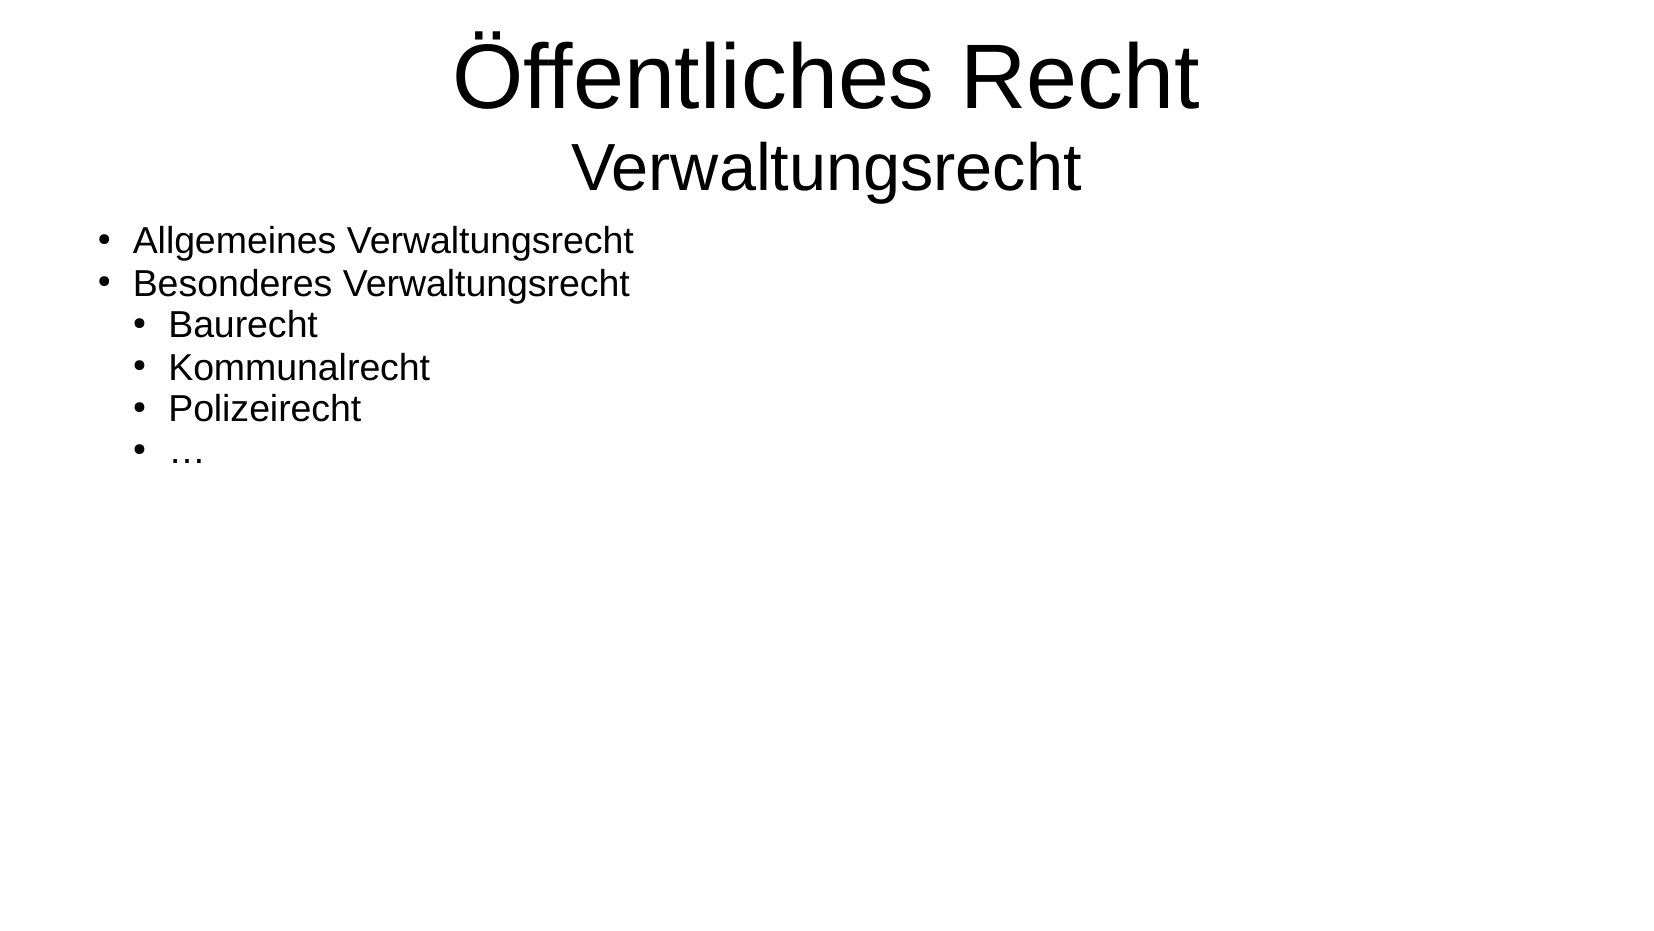

# Öffentliches Recht
Verwaltungsrecht
Allgemeines Verwaltungsrecht
Besonderes Verwaltungsrecht
Baurecht
Kommunalrecht
Polizeirecht
…